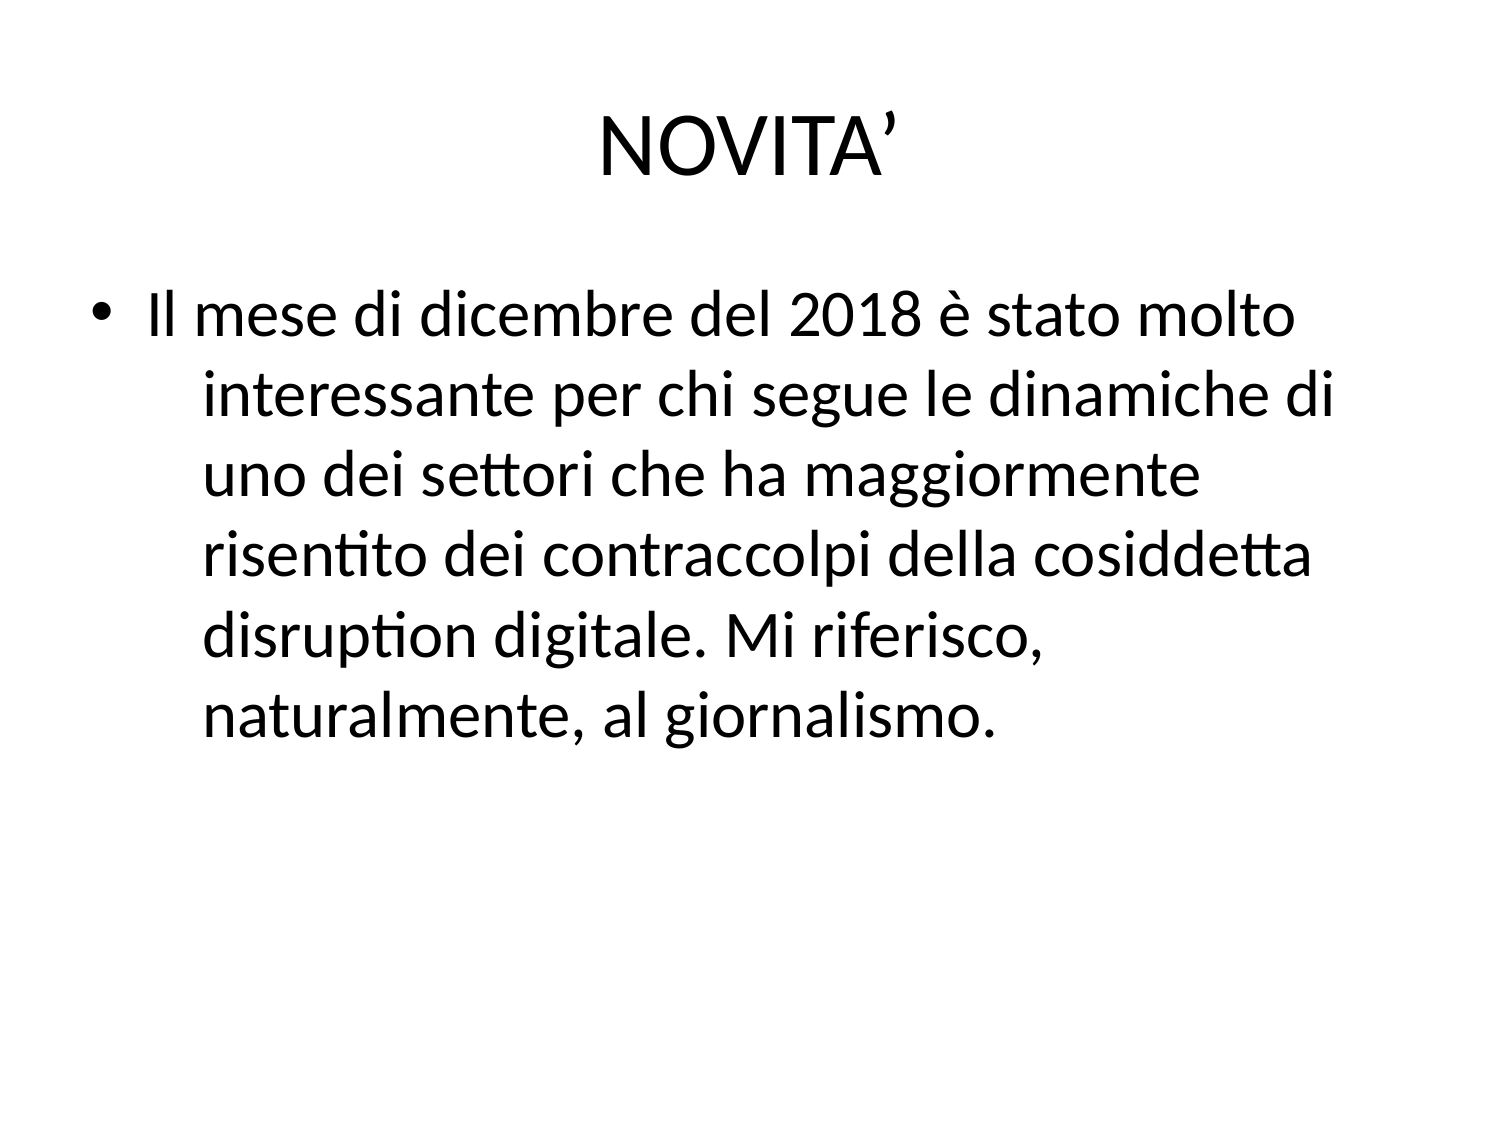

# NOVITA’
Il mese di dicembre del 2018 è stato molto interessante per chi segue le dinamiche di uno dei settori che ha maggiormente risentito dei contraccolpi della cosiddetta disruption digitale. Mi riferisco, naturalmente, al giornalismo.